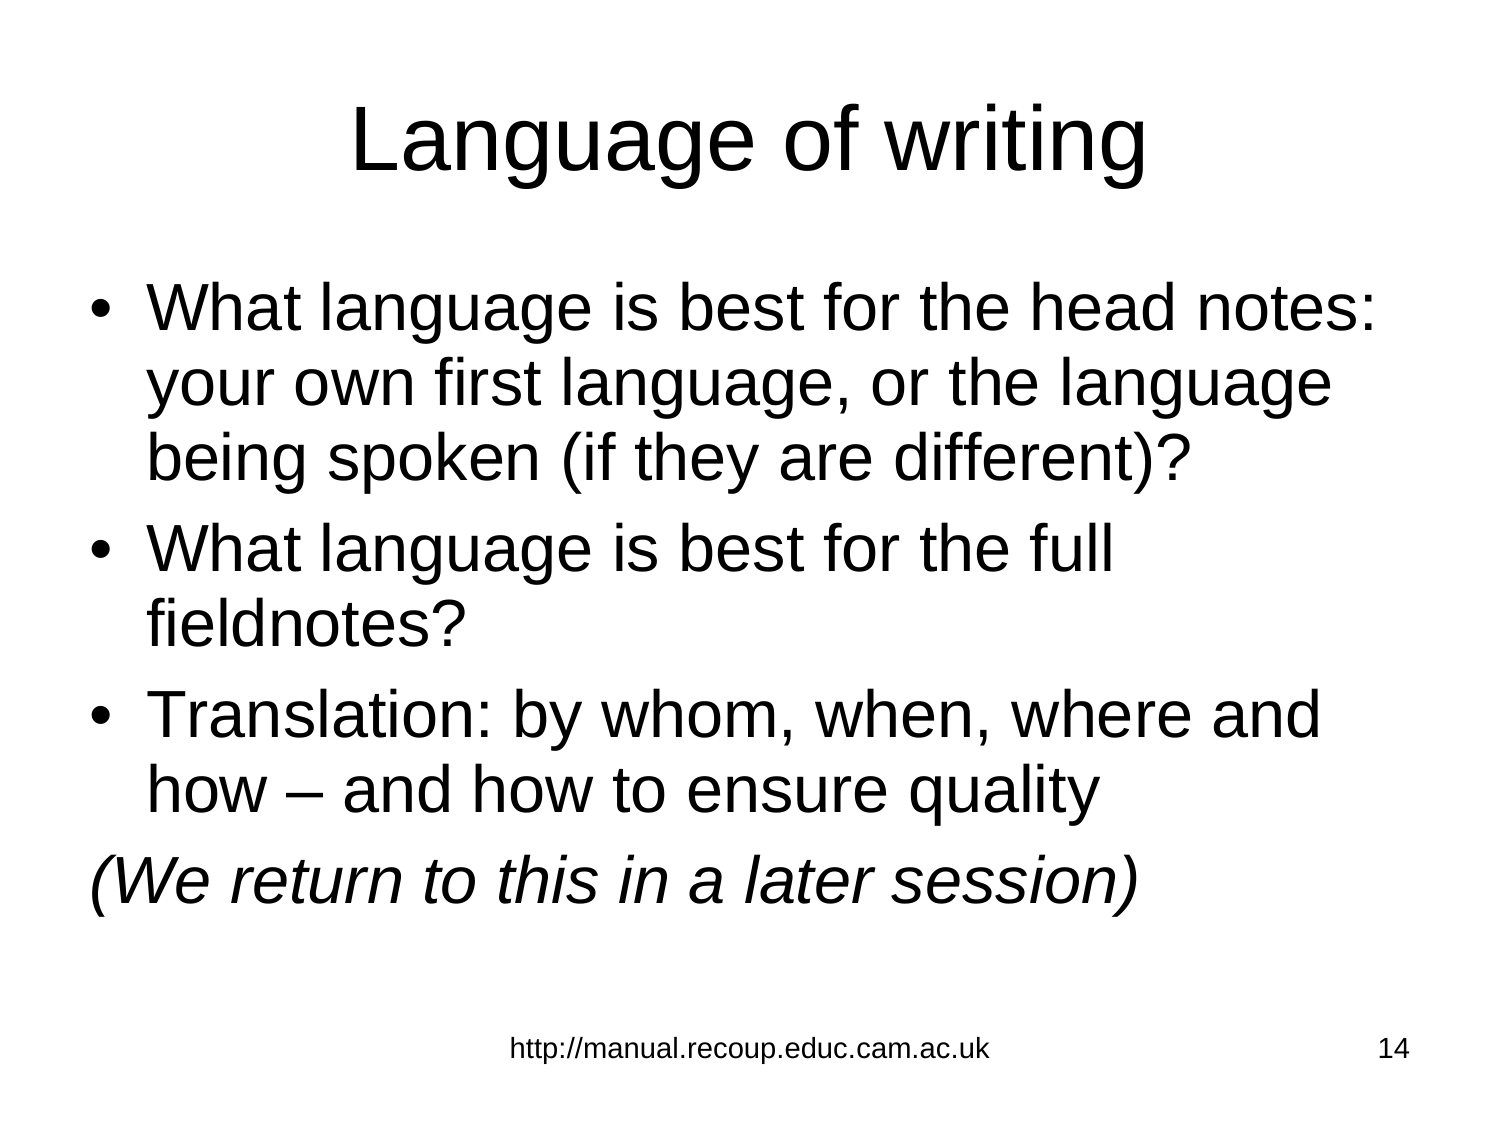

# Language of writing
What language is best for the head notes: your own first language, or the language being spoken (if they are different)?
What language is best for the full fieldnotes?
Translation: by whom, when, where and how – and how to ensure quality
(We return to this in a later session)
http://manual.recoup.educ.cam.ac.uk
14